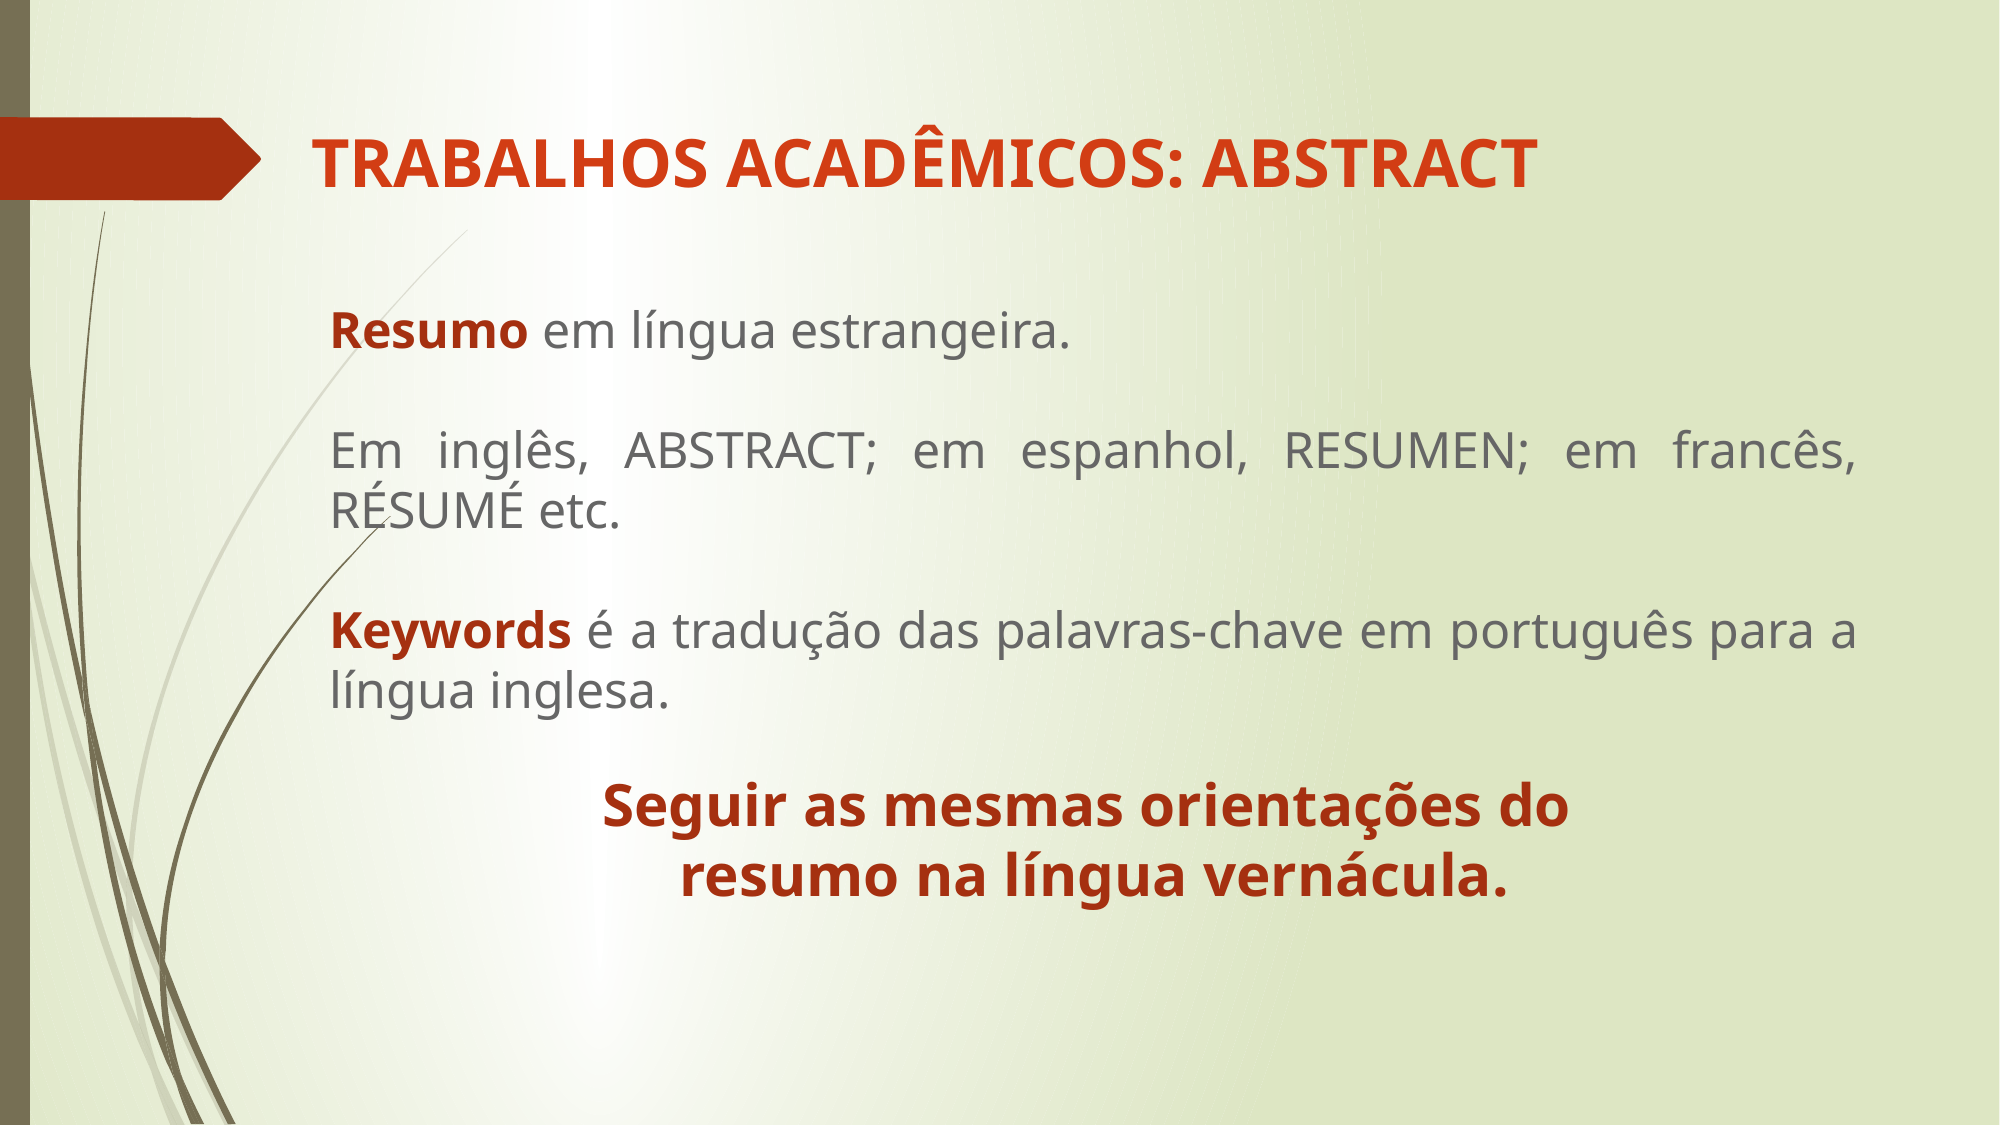

TRABALHOS ACADÊMICOS: ABSTRACT
Resumo em língua estrangeira.
Em inglês, ABSTRACT; em espanhol, RESUMEN; em francês, RÉSUMÉ etc.
Keywords é a tradução das palavras-chave em português para a língua inglesa.
Seguir as mesmas orientações do
resumo na língua vernácula.